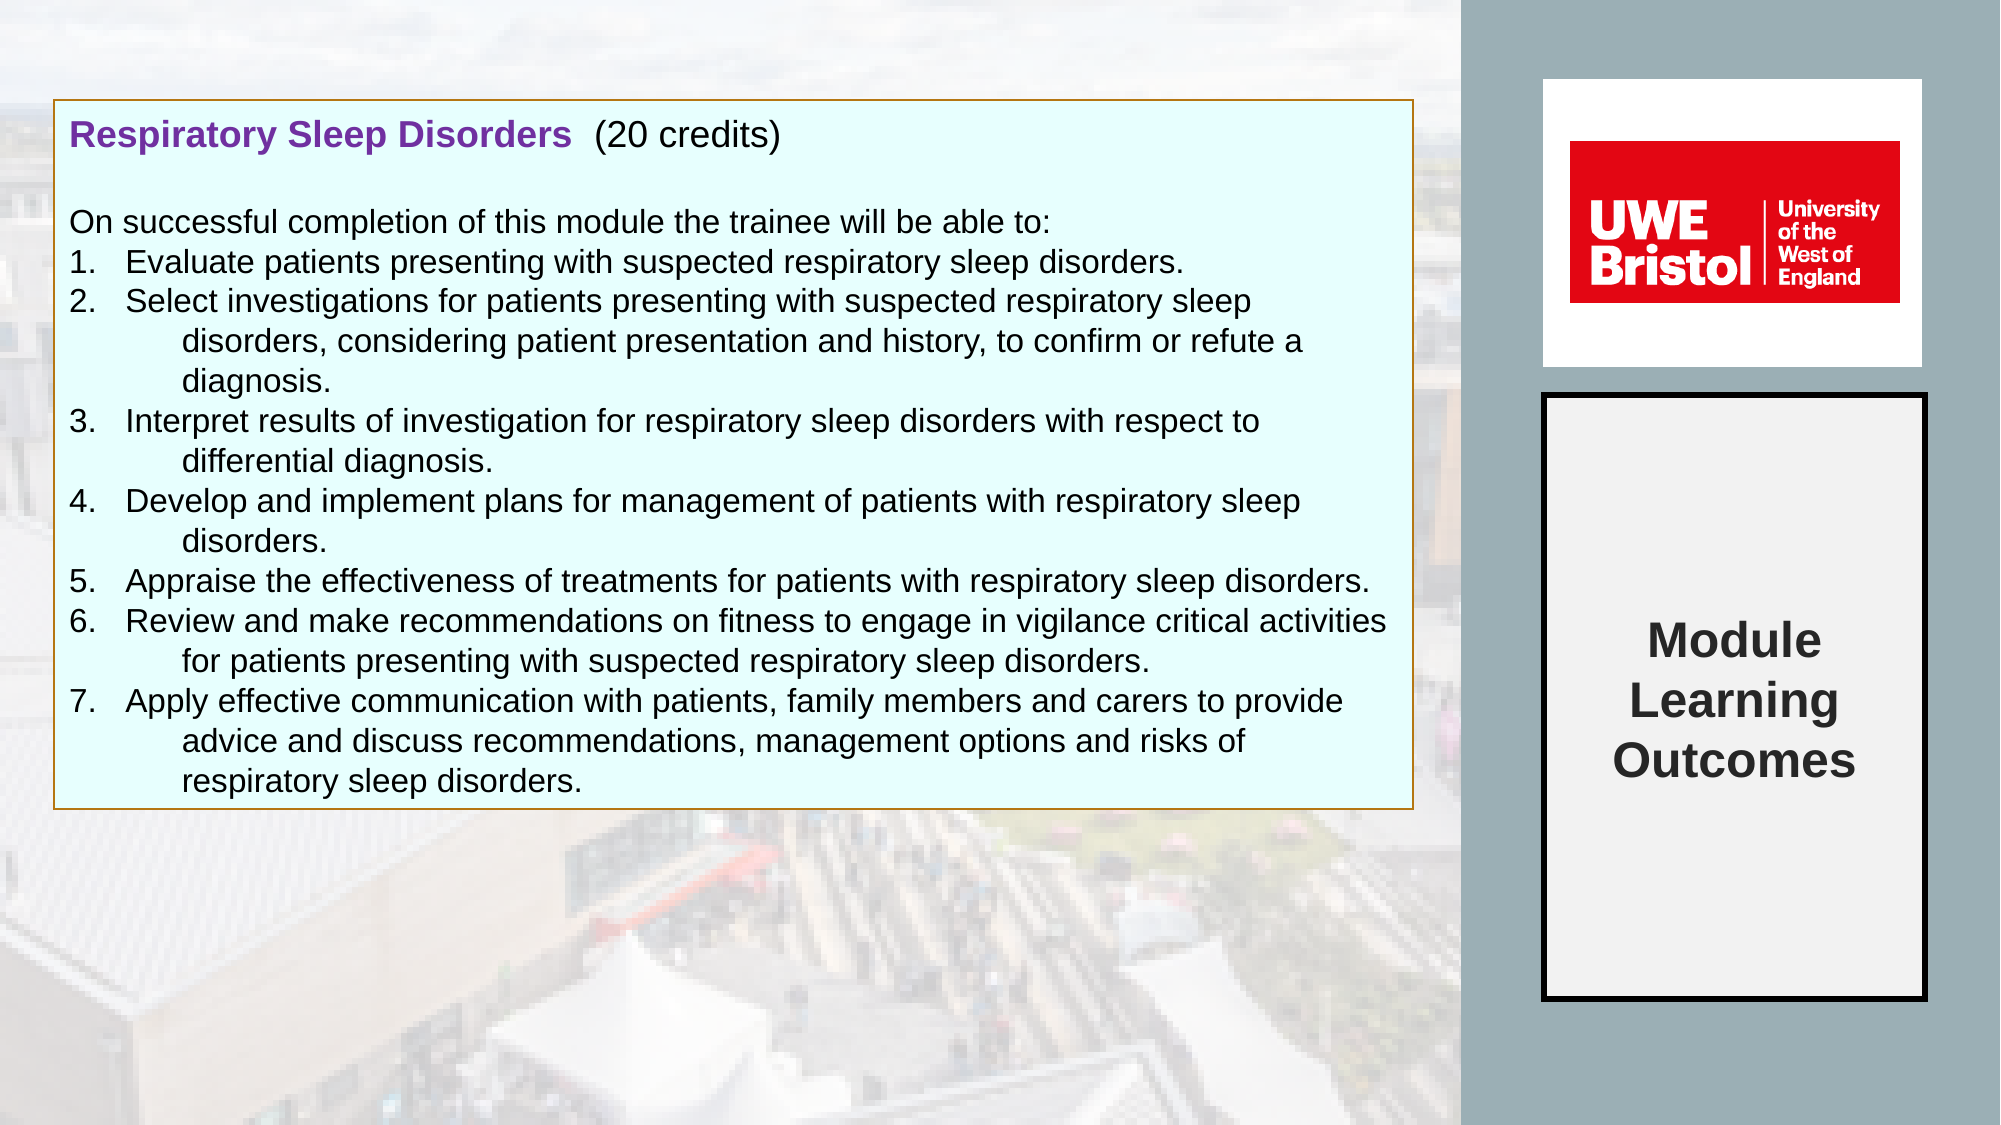

Respiratory Sleep Disorders	(20 credits)
On successful completion of this module the trainee will be able to:
Evaluate patients presenting with suspected respiratory sleep disorders.
Select investigations for patients presenting with suspected respiratory sleep disorders, considering patient presentation and history, to confirm or refute a diagnosis.
Interpret results of investigation for respiratory sleep disorders with respect to differential diagnosis.
Develop and implement plans for management of patients with respiratory sleep disorders.
Appraise the effectiveness of treatments for patients with respiratory sleep disorders.
Review and make recommendations on fitness to engage in vigilance critical activities for patients presenting with suspected respiratory sleep disorders.
Apply effective communication with patients, family members and carers to provide advice and discuss recommendations, management options and risks of respiratory sleep disorders.
Module Learning
Outcomes